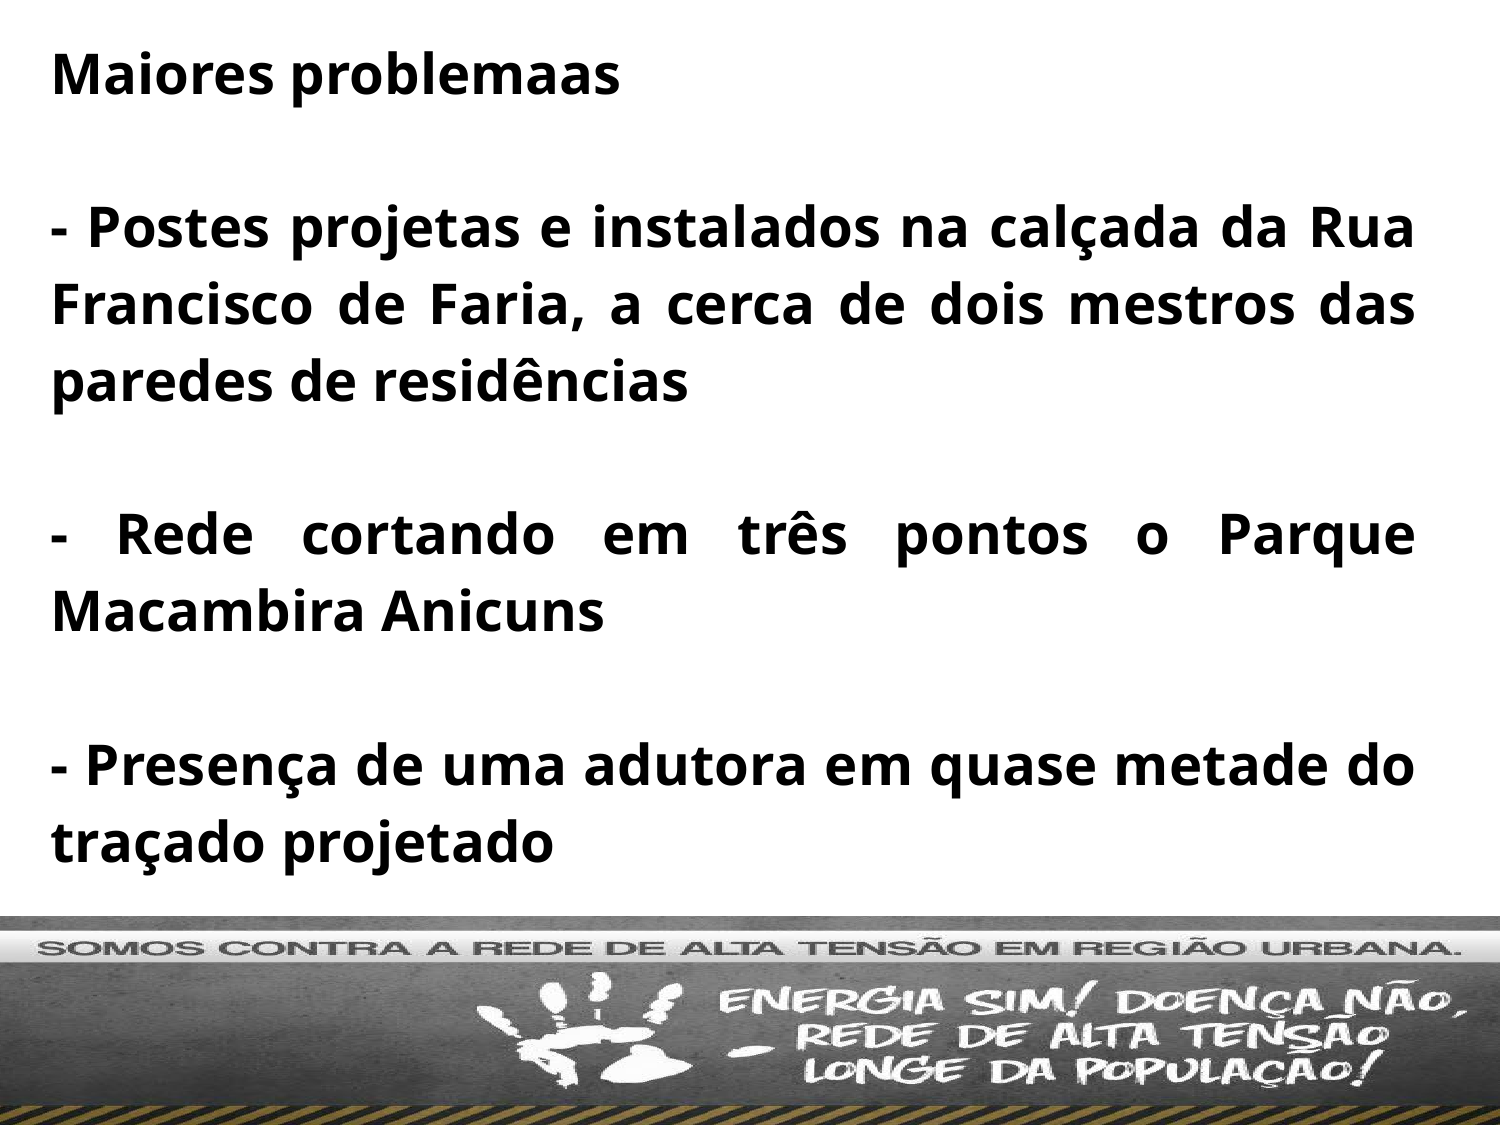

Maiores problemaas
- Postes projetas e instalados na calçada da Rua Francisco de Faria, a cerca de dois mestros das paredes de residências
- Rede cortando em três pontos o Parque Macambira Anicuns
- Presença de uma adutora em quase metade do traçado projetado